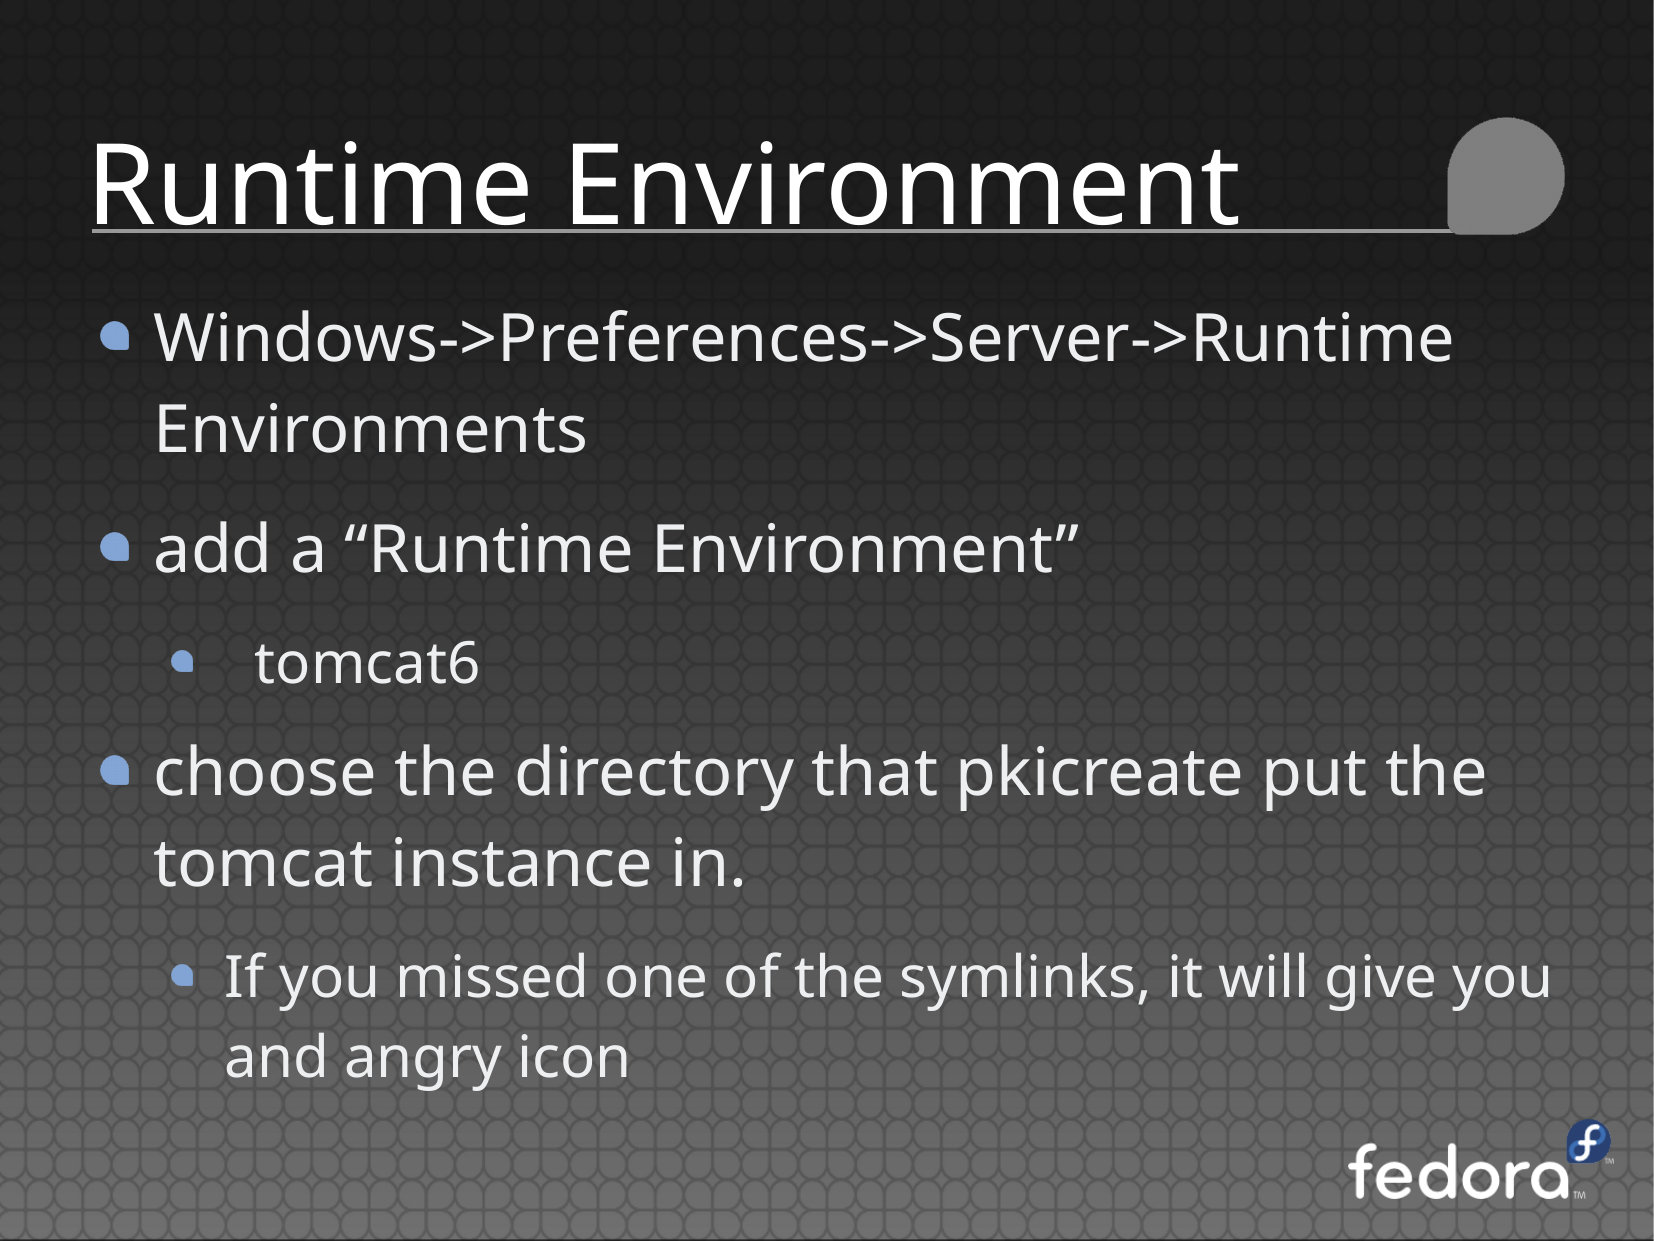

# Runtime Environment
Windows->Preferences->Server->Runtime Environments
add a “Runtime Environment”
 tomcat6
choose the directory that pkicreate put the tomcat instance in.
If you missed one of the symlinks, it will give you and angry icon